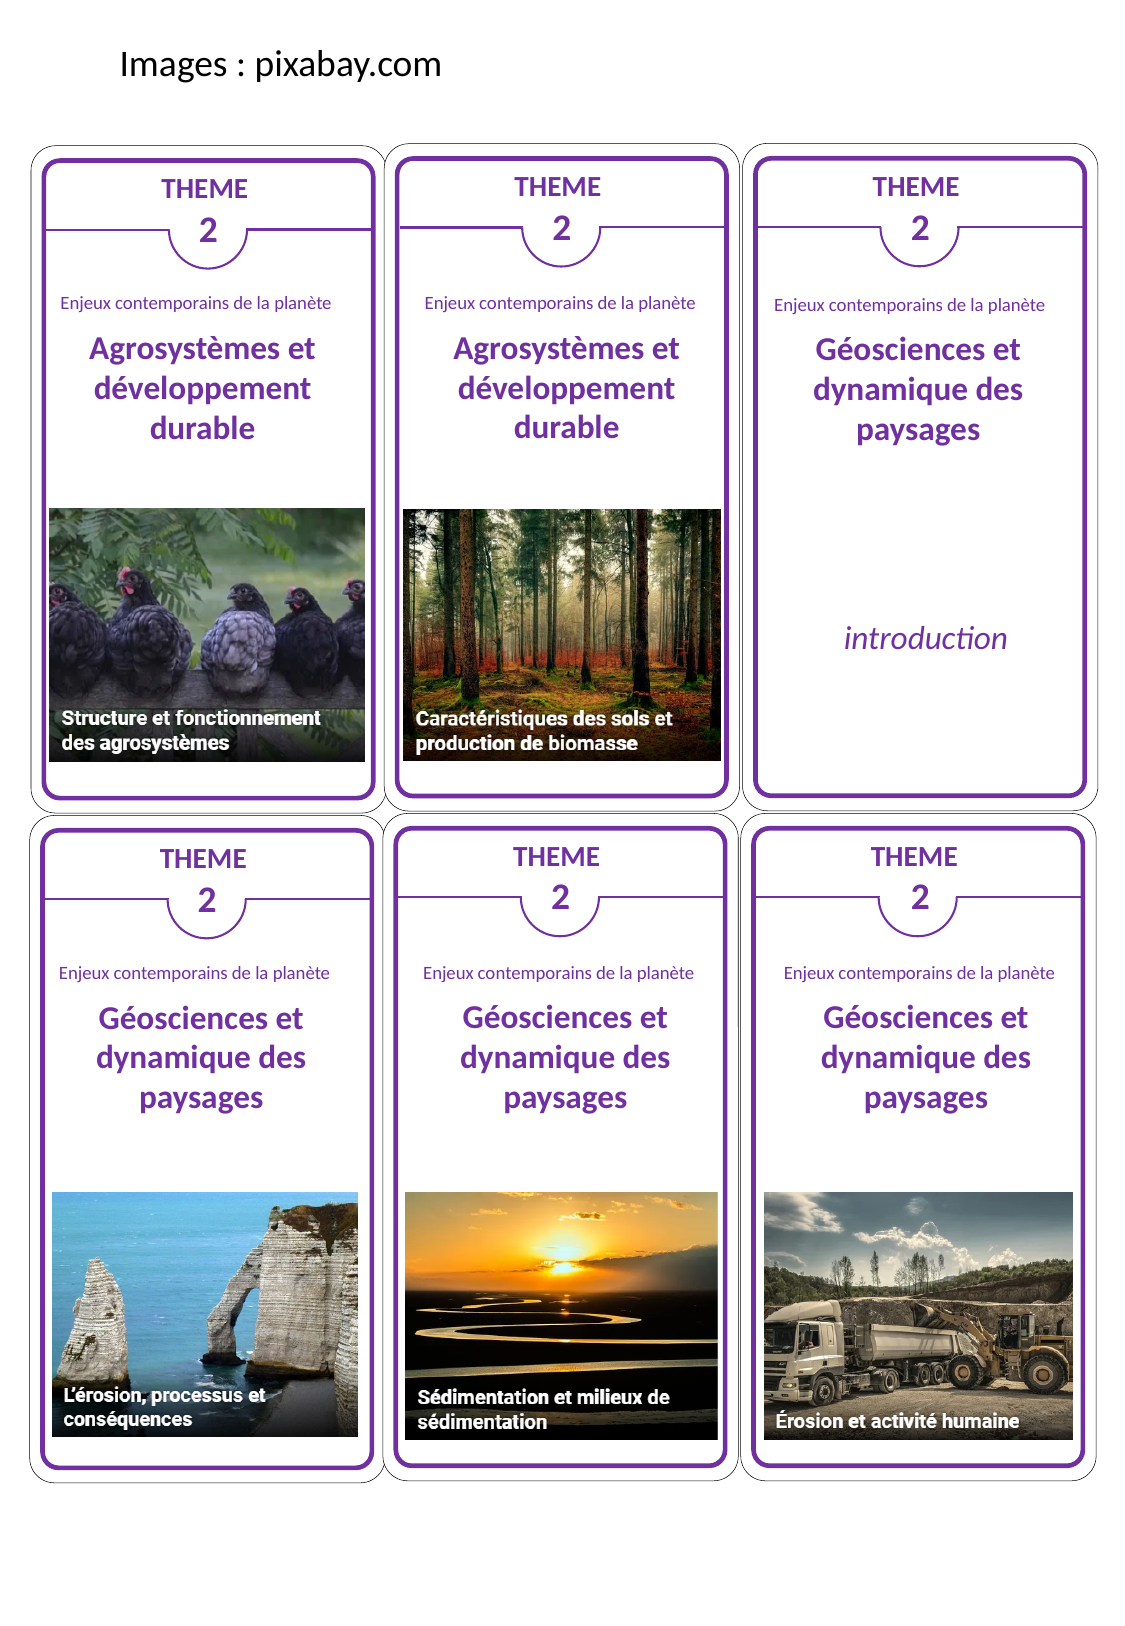

Images : pixabay.com
THEME
2
THEME
THEME
2
2
Enjeux contemporains de la planète
Agrosystèmes et développement durable
Enjeux contemporains de la planète
Agrosystèmes et développement durable
Enjeux contemporains de la planète
Géosciences et dynamique des paysages
introduction
THEME
2
THEME
2
THEME
2
Enjeux contemporains de la planète
Géosciences et dynamique des paysages
Enjeux contemporains de la planète
Géosciences et dynamique des paysages
Enjeux contemporains de la planète
Géosciences et dynamique des paysages